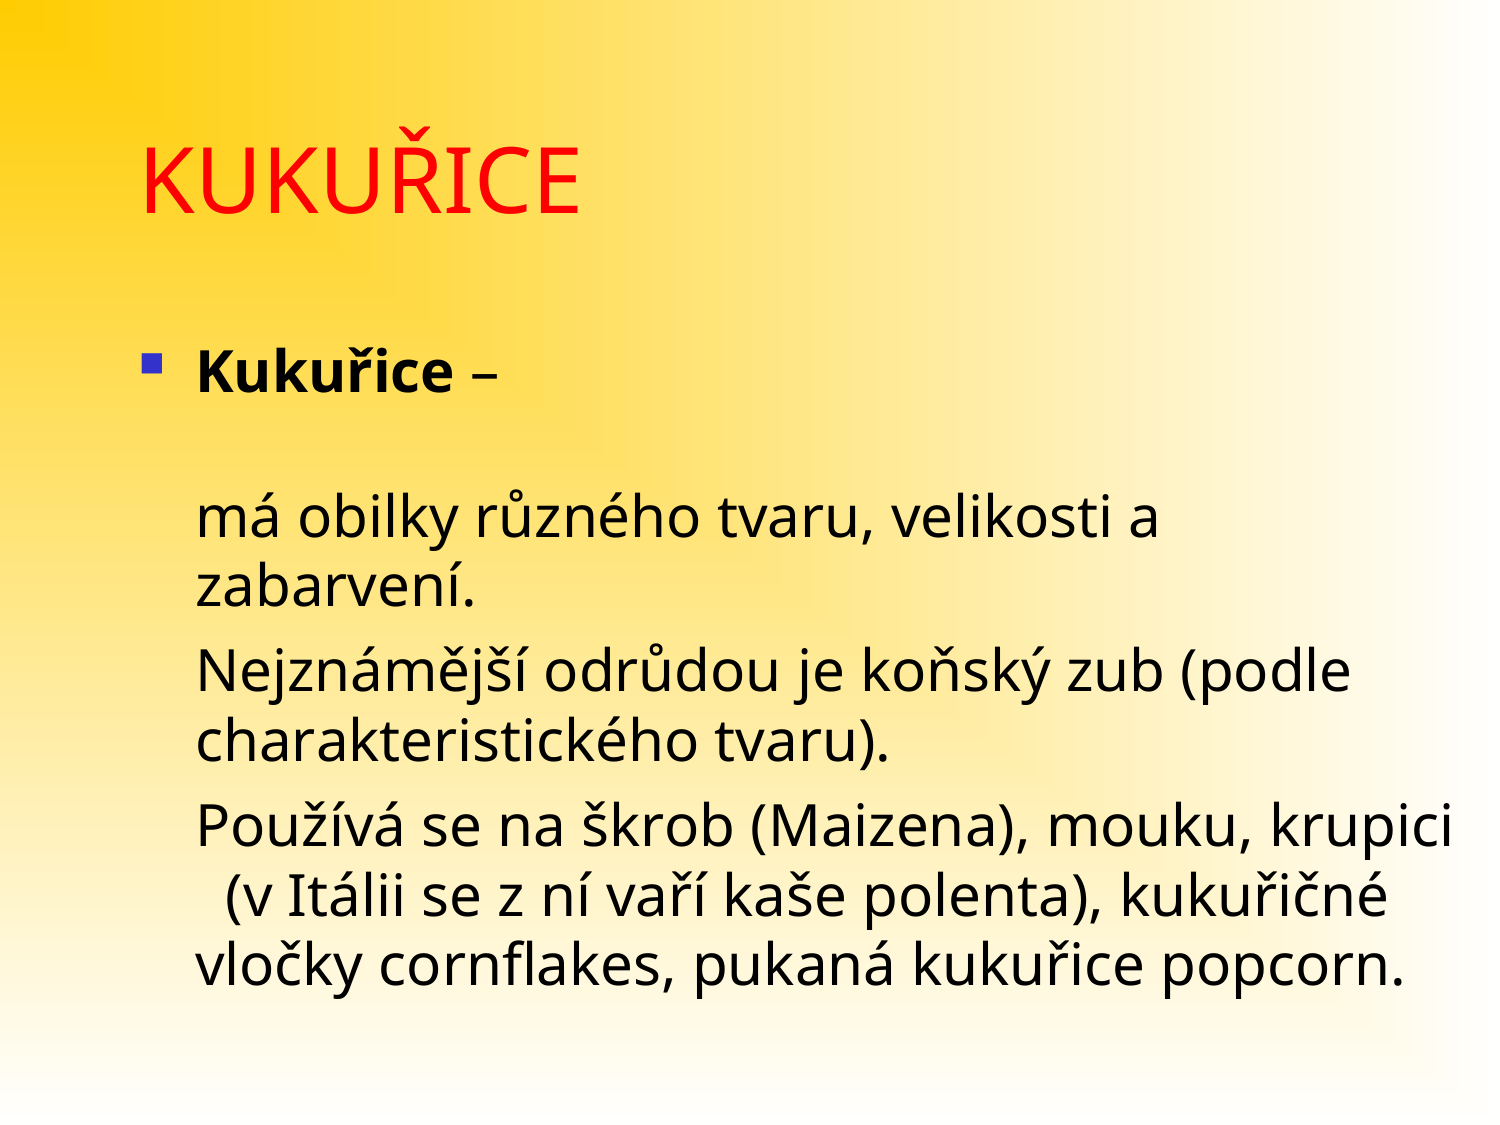

# KUKUŘICE
Kukuřice –
	má obilky různého tvaru, velikosti a zabarvení.
	Nejznámější odrůdou je koňský zub (podle charakteristického tvaru).
	Používá se na škrob (Maizena), mouku, krupici (v Itálii se z ní vaří kaše polenta), kukuřičné vločky cornflakes, pukaná kukuřice popcorn.